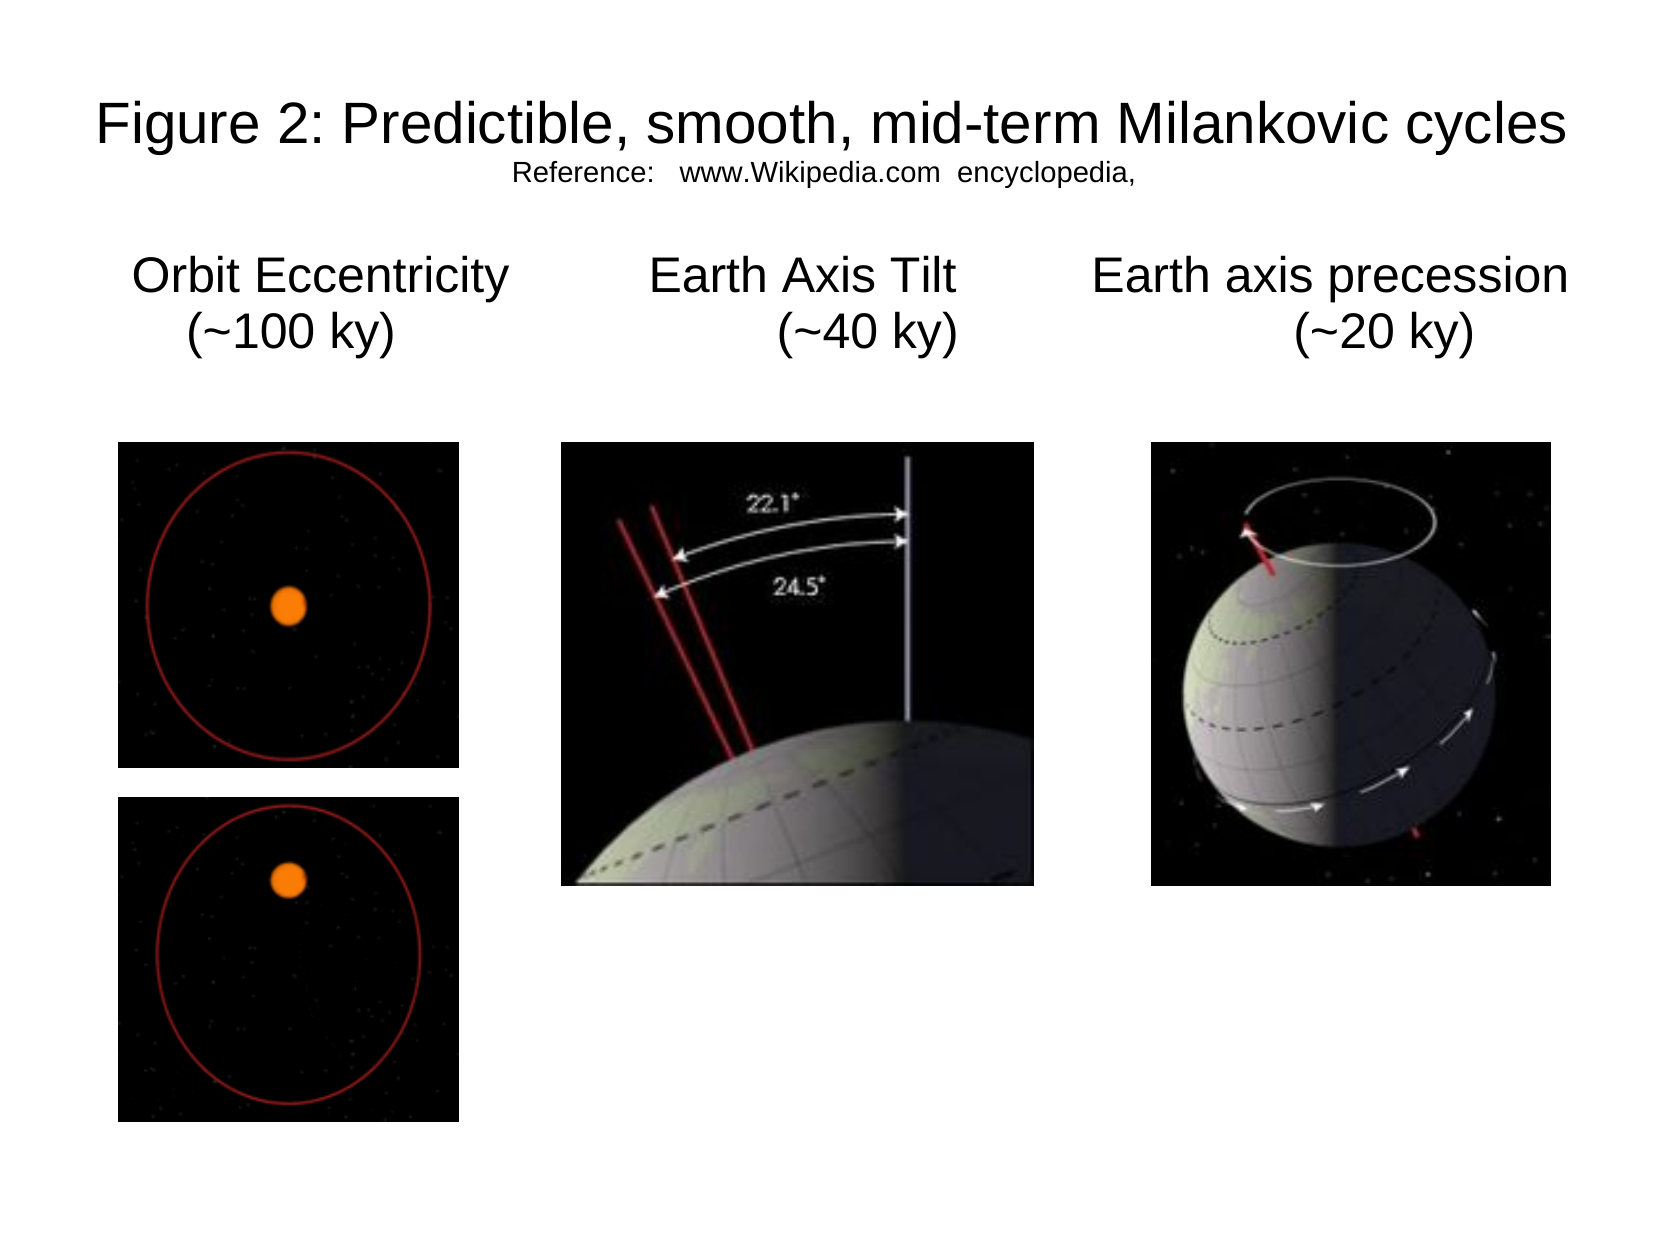

# Figure 2: Predictible, smooth, mid-term Milankovic cycles Reference: www.Wikipedia.com encyclopedia,
Orbit Eccentricity 		Earth Axis Tilt 		Earth axis precession
(~100 ky)	 				 	(~40 ky)					(~20 ky)